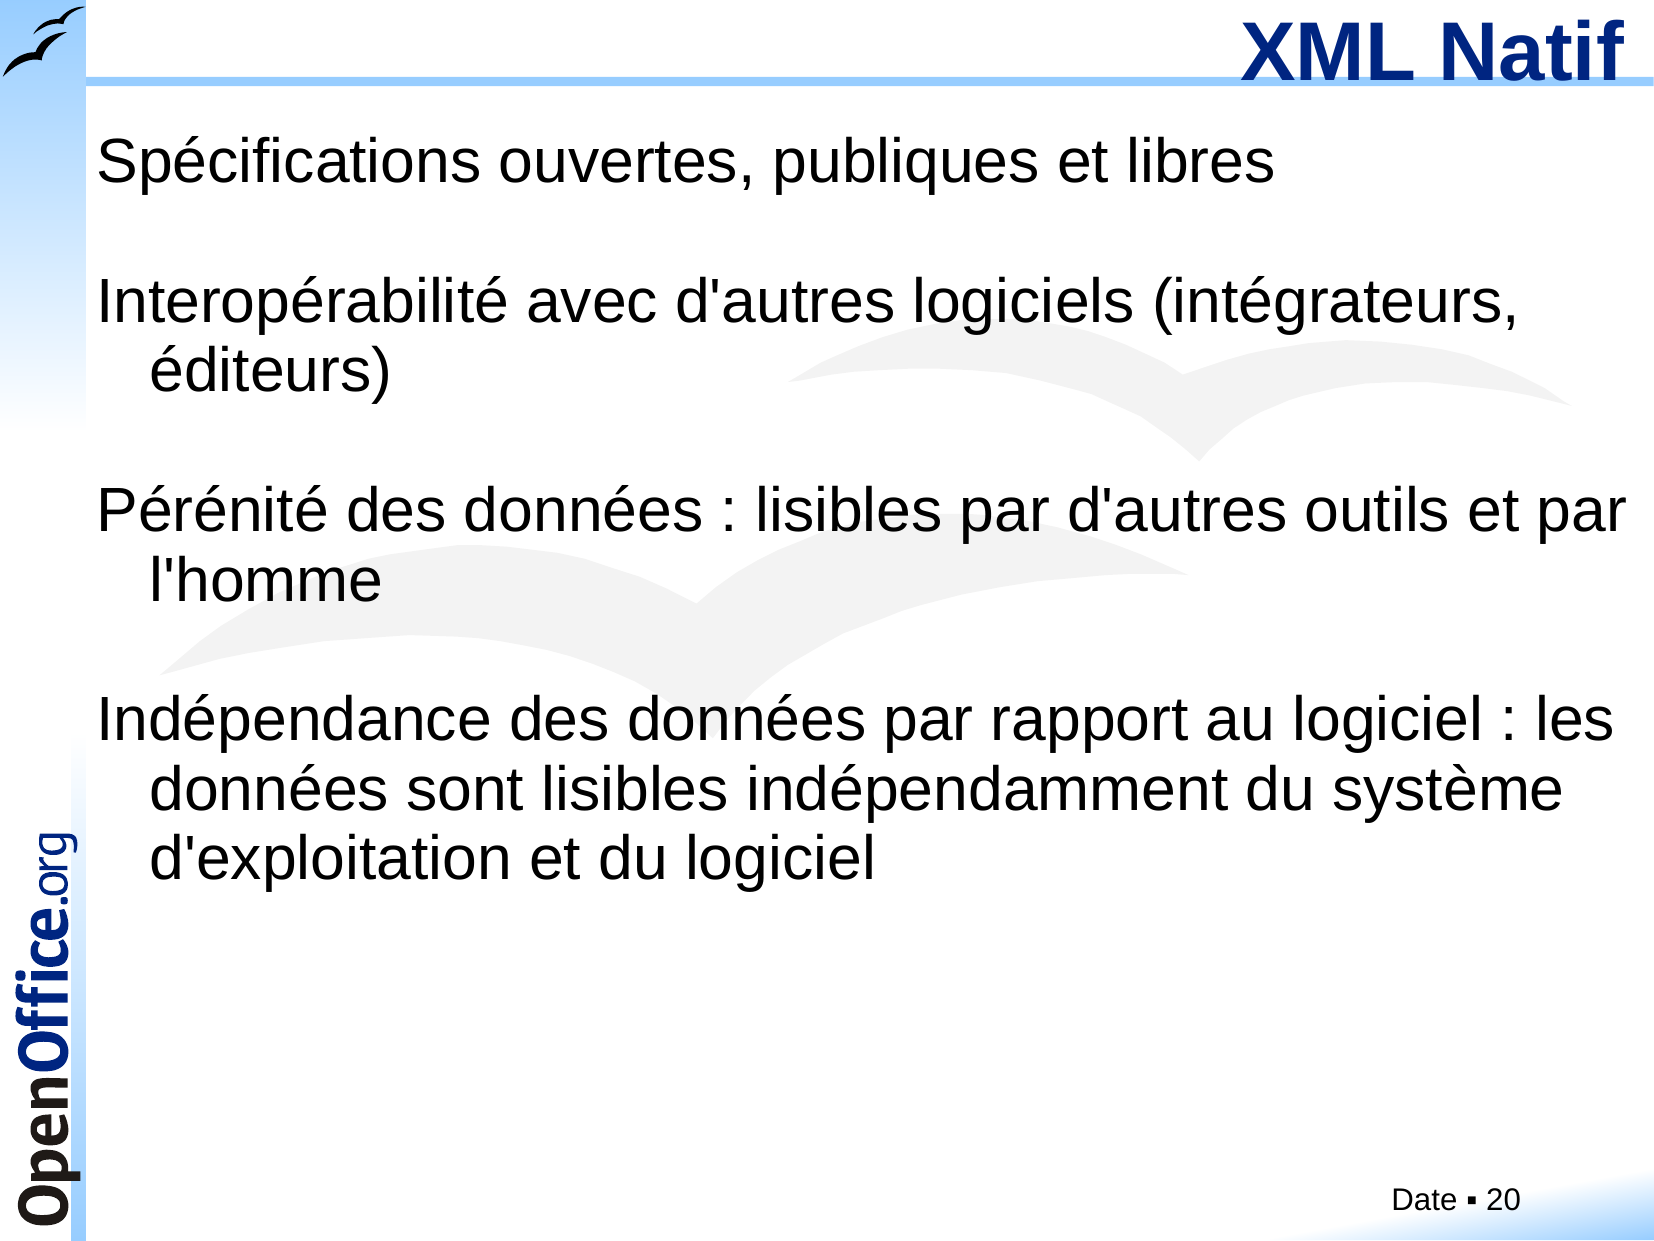

# XML Natif
Spécifications ouvertes, publiques et libres
Interopérabilité avec d'autres logiciels (intégrateurs, éditeurs)
Pérénité des données : lisibles par d'autres outils et par l'homme
Indépendance des données par rapport au logiciel : les données sont lisibles indépendamment du système d'exploitation et du logiciel